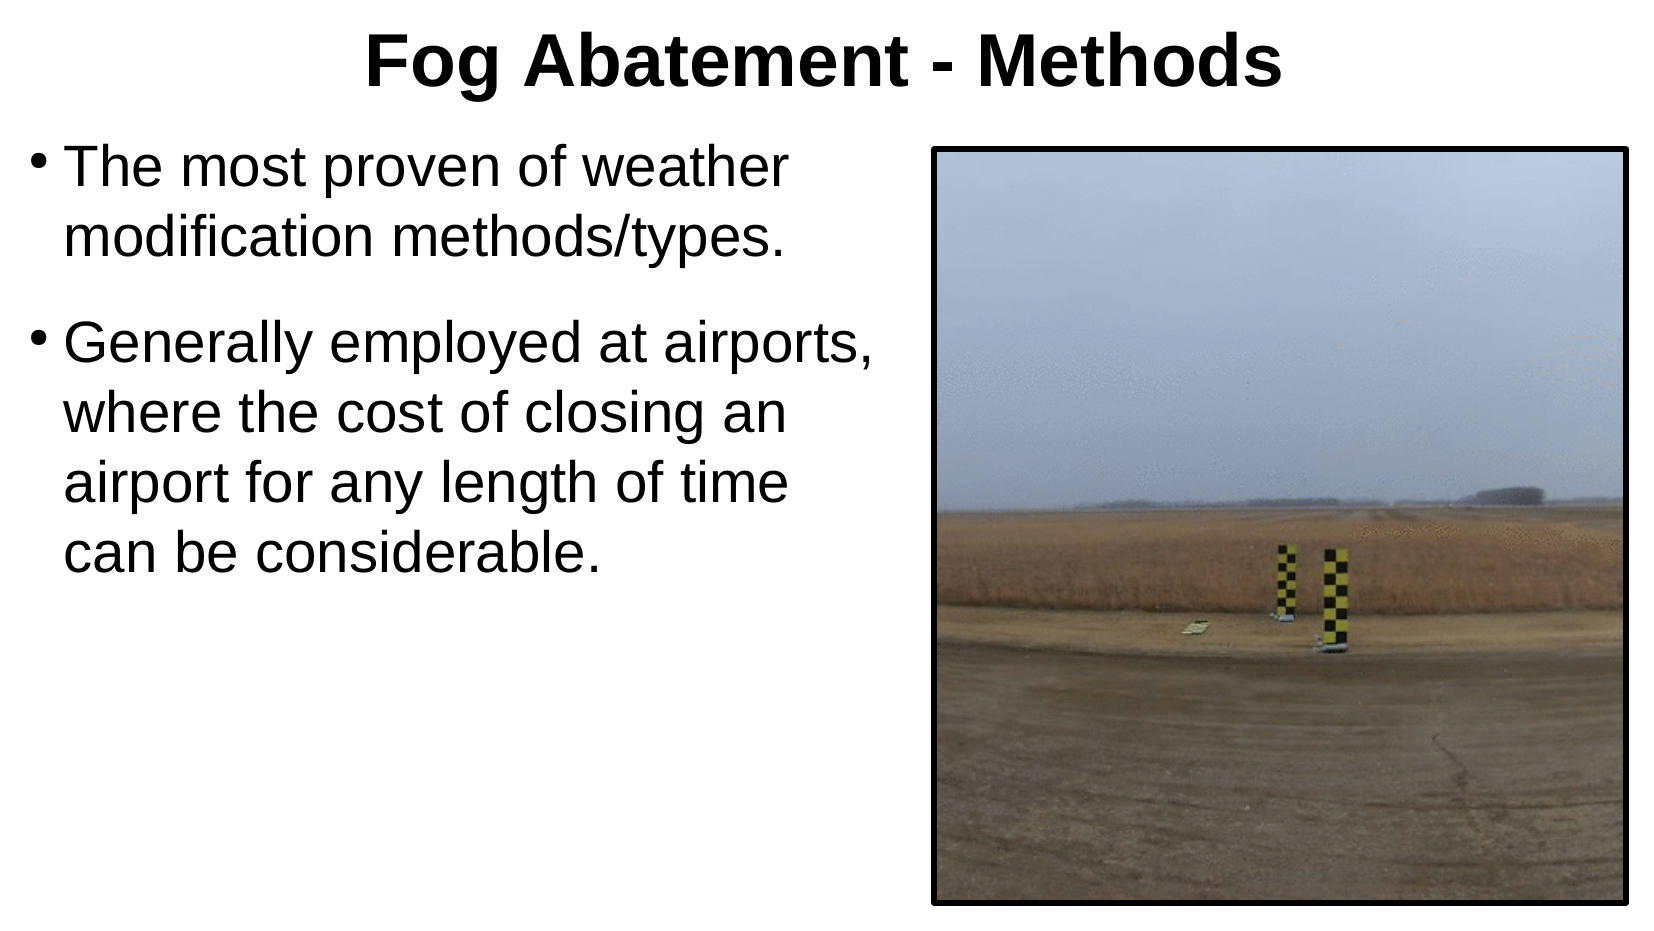

# Fog Abatement - Methods
The most proven of weather modification methods/types.
Generally employed at airports, where the cost of closing an airport for any length of time can be considerable.